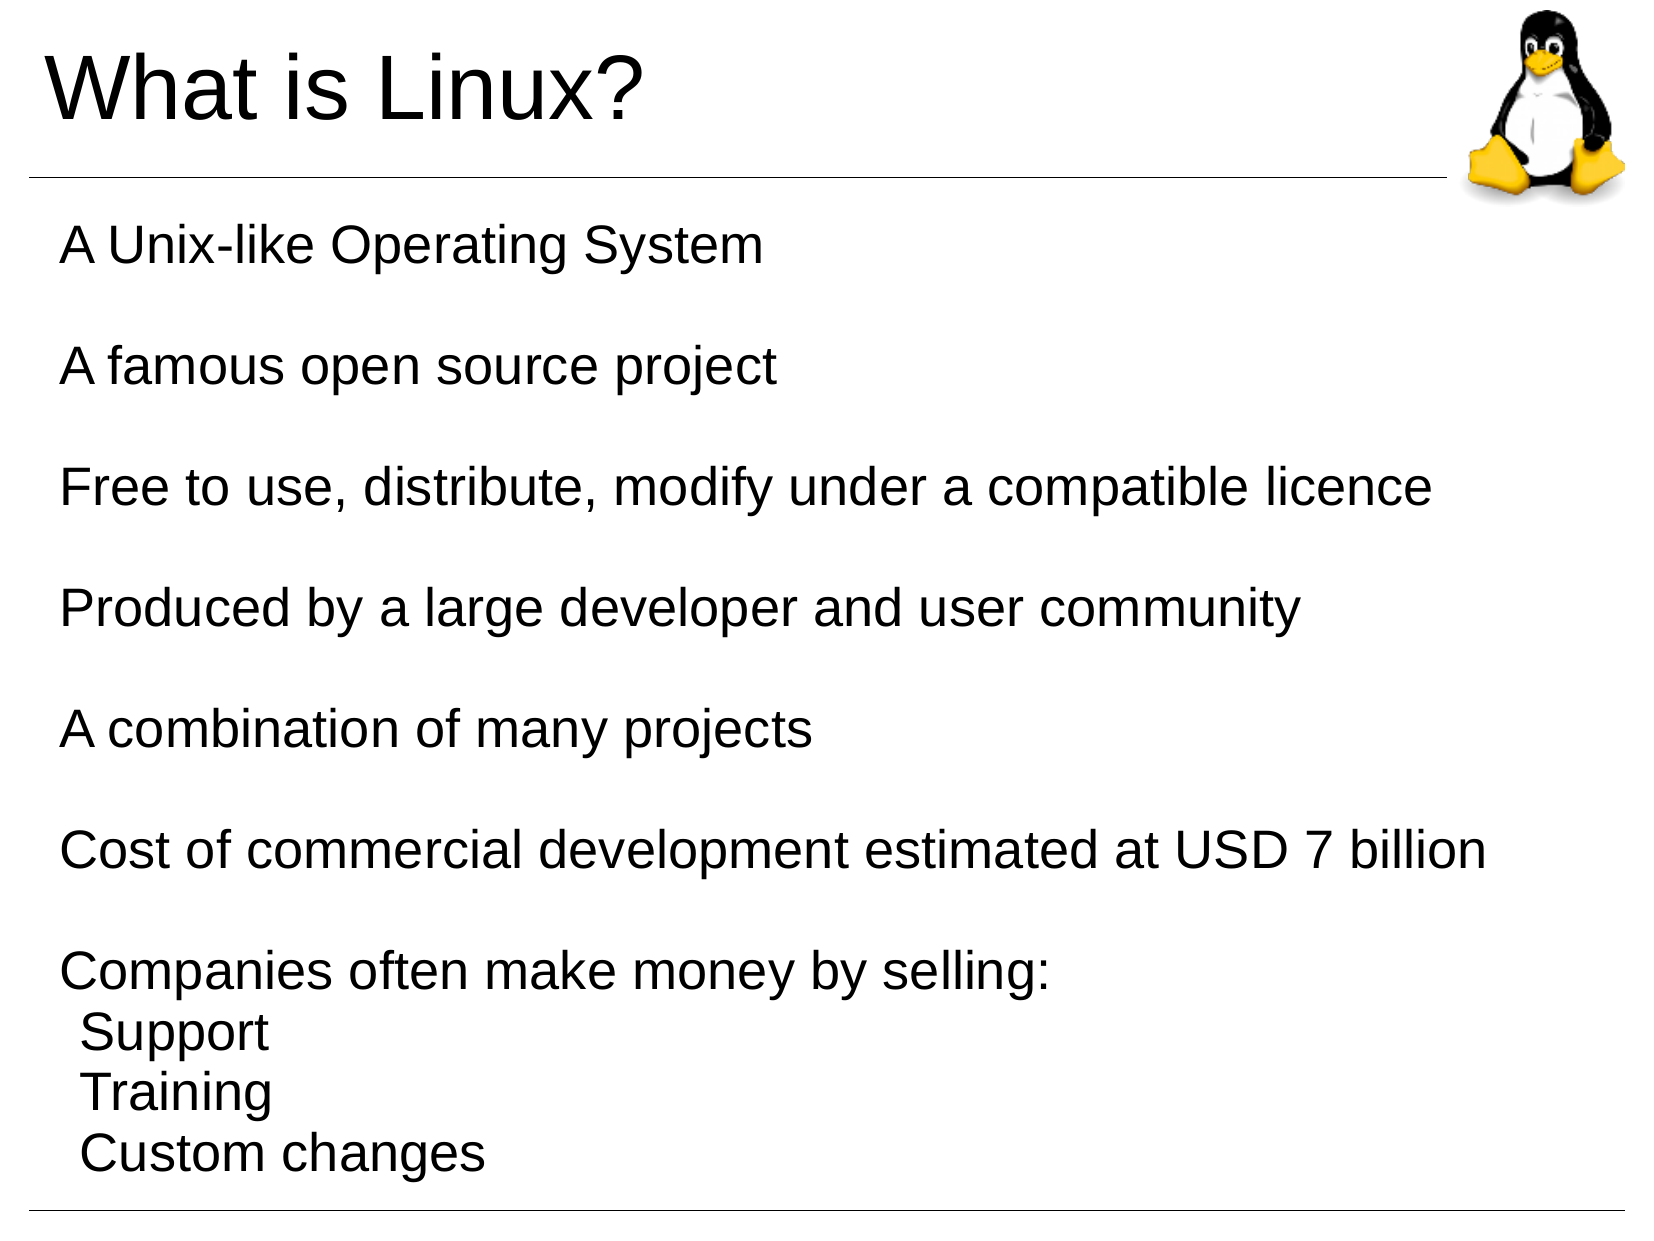

What is Linux?
 A Unix-like Operating System
 A famous open source project
 Free to use, distribute, modify under a compatible licence
 Produced by a large developer and user community
 A combination of many projects
 Cost of commercial development estimated at USD 7 billion
 Companies often make money by selling:
Support
Training
Custom changes